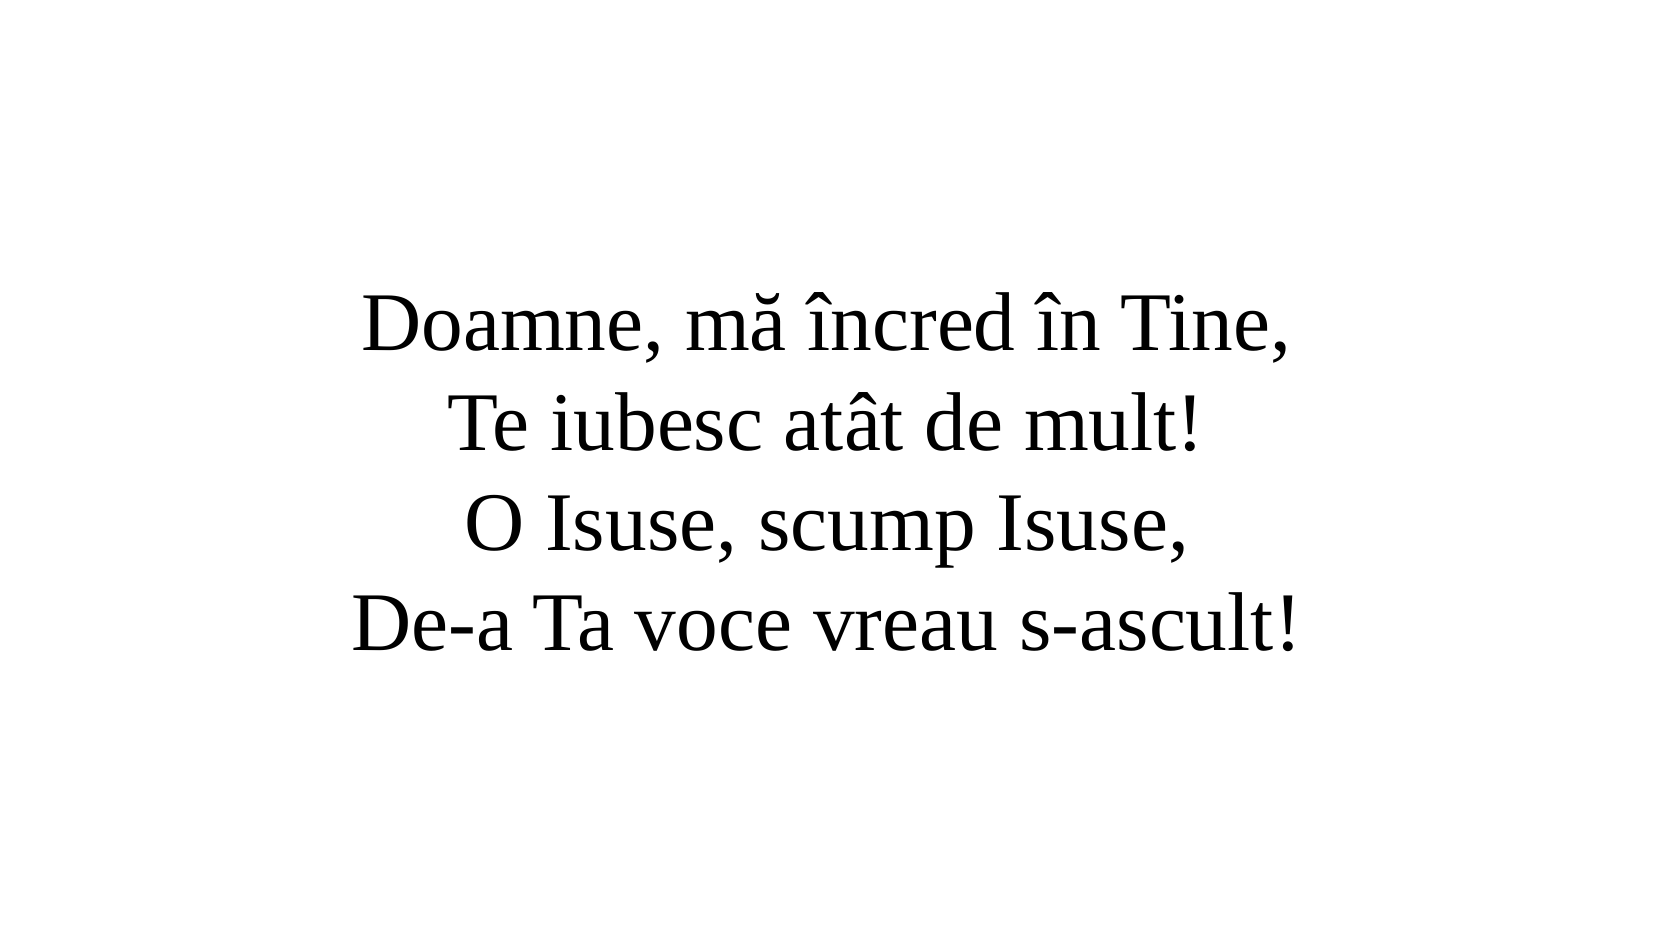

# Doamne, mă încred în Tine,
Te iubesc atât de mult!
O Isuse, scump Isuse,
De-a Ta voce vreau s-ascult!